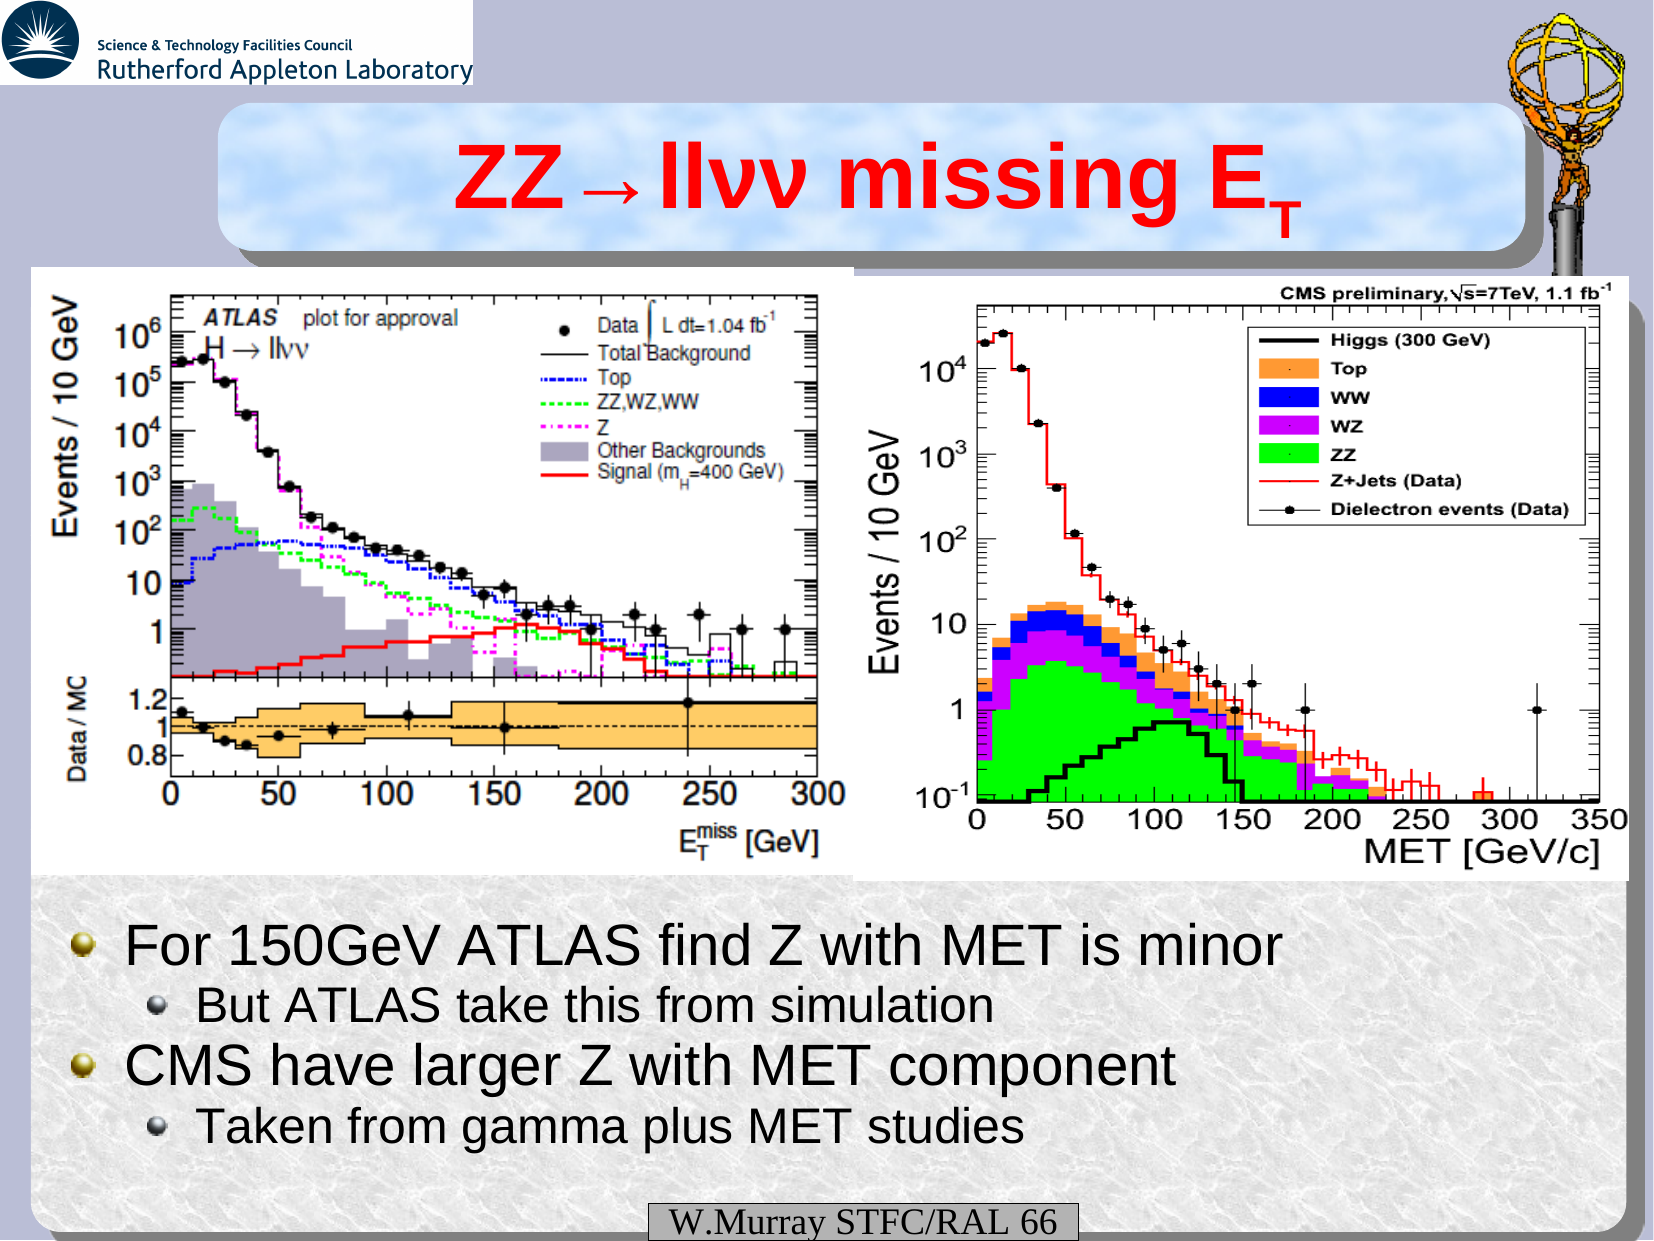

# ZZ→llνν missing ET
For 150GeV ATLAS find Z with MET is minor
But ATLAS take this from simulation
CMS have larger Z with MET component
Taken from gamma plus MET studies